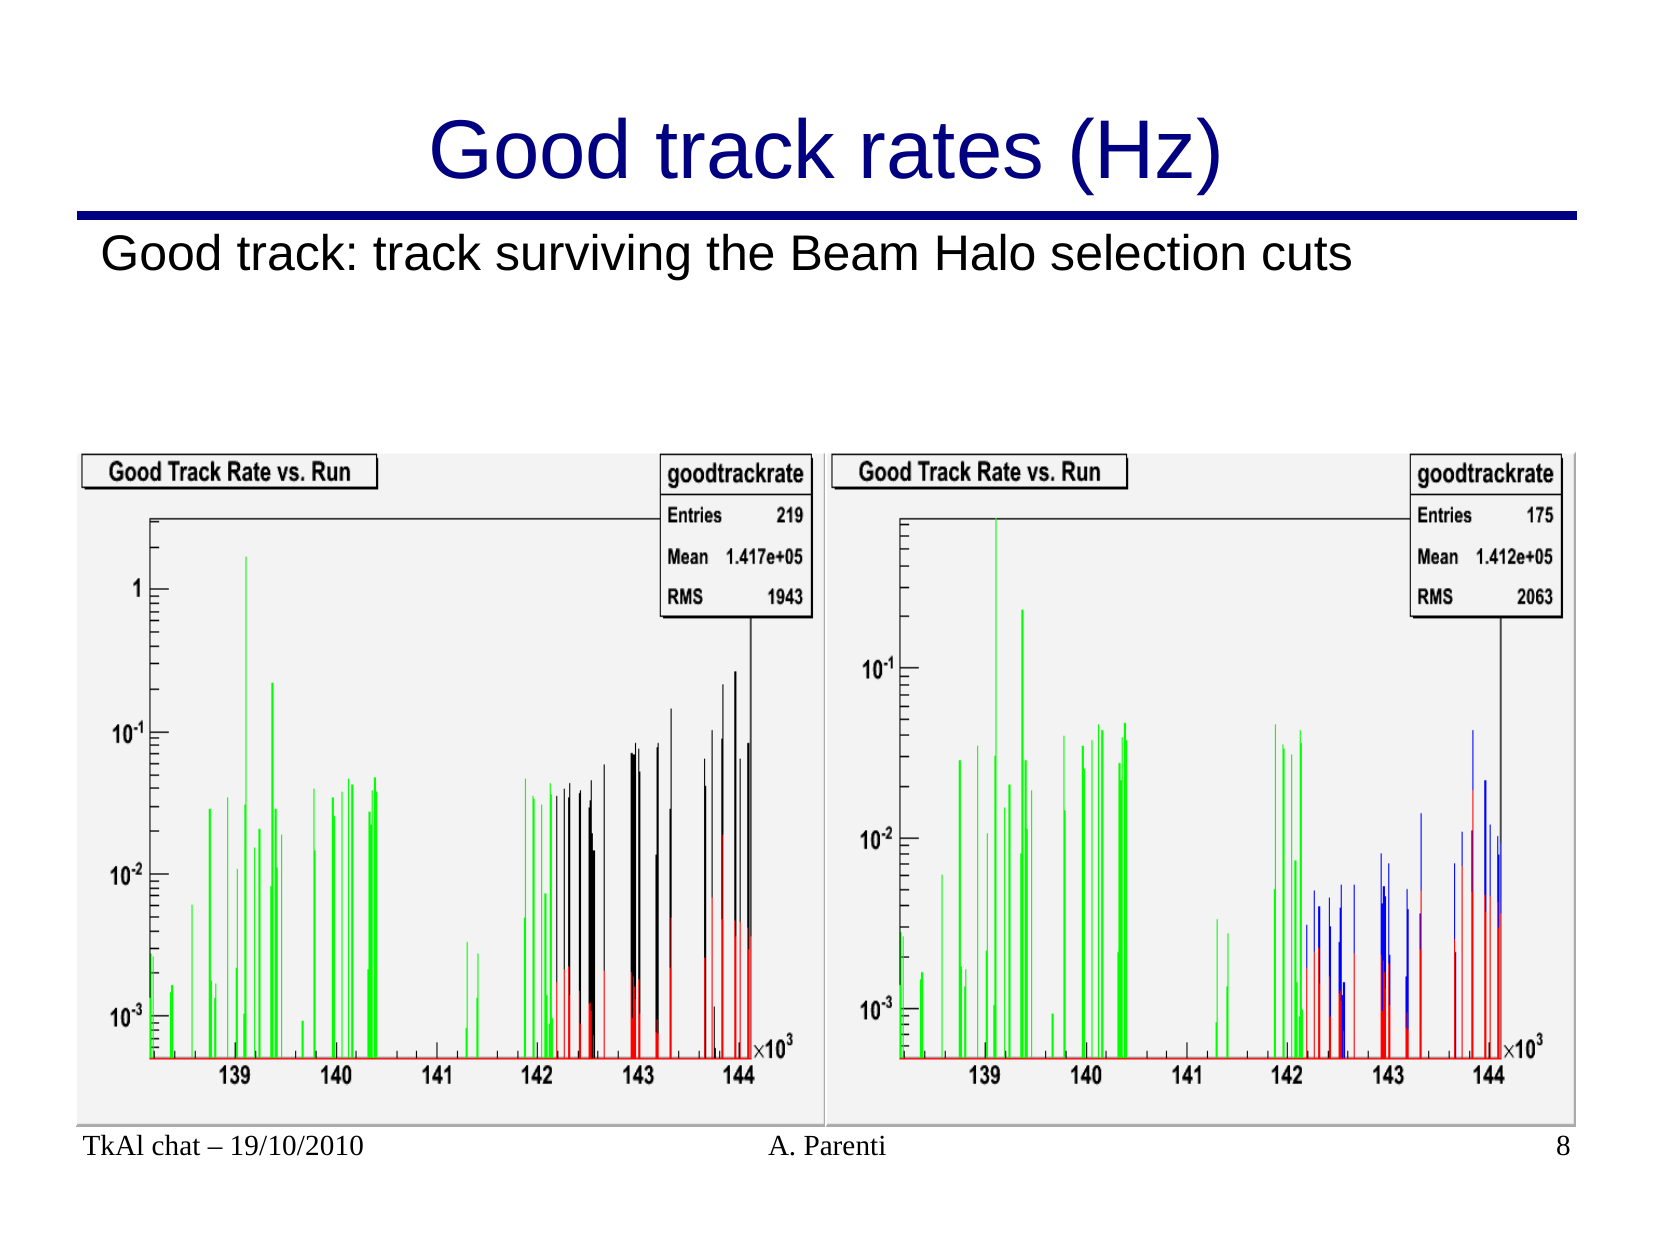

# Good track rates (Hz)
Good track: track surviving the Beam Halo selection cuts
8